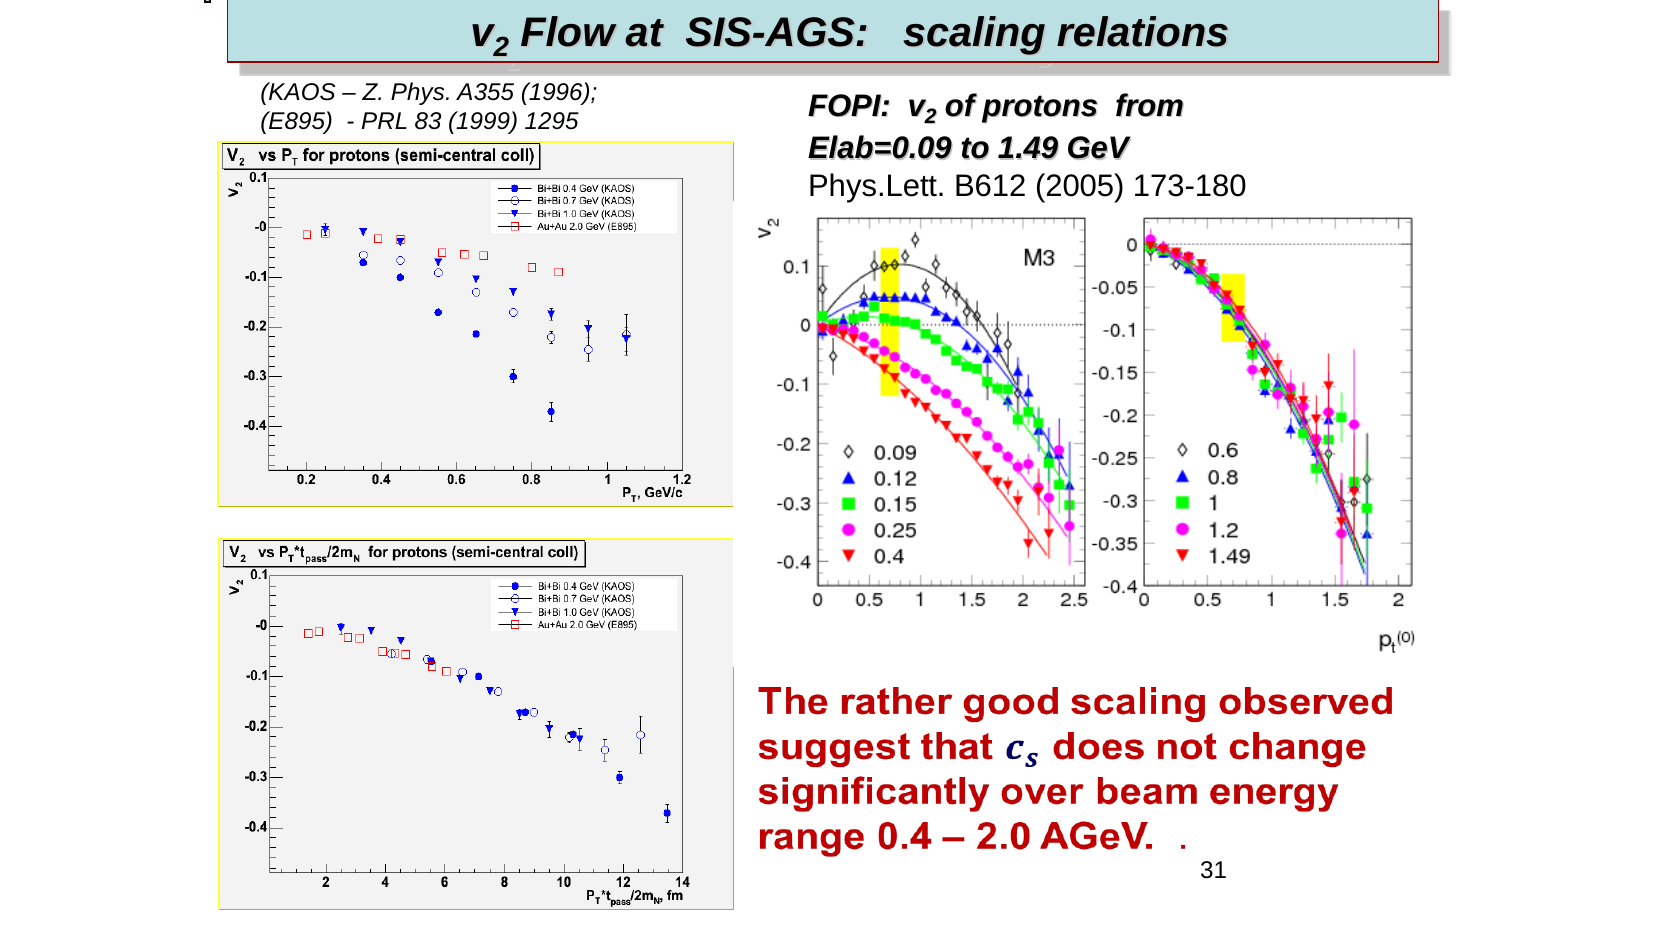

v2 Flow at SIS-AGS: scaling relations
(KAOS – Z. Phys. A355 (1996);
(E895) - PRL 83 (1999) 1295
FOPI: v2 of protons from
Elab=0.09 to 1.49 GeV
Phys.Lett. B612 (2005) 173-180